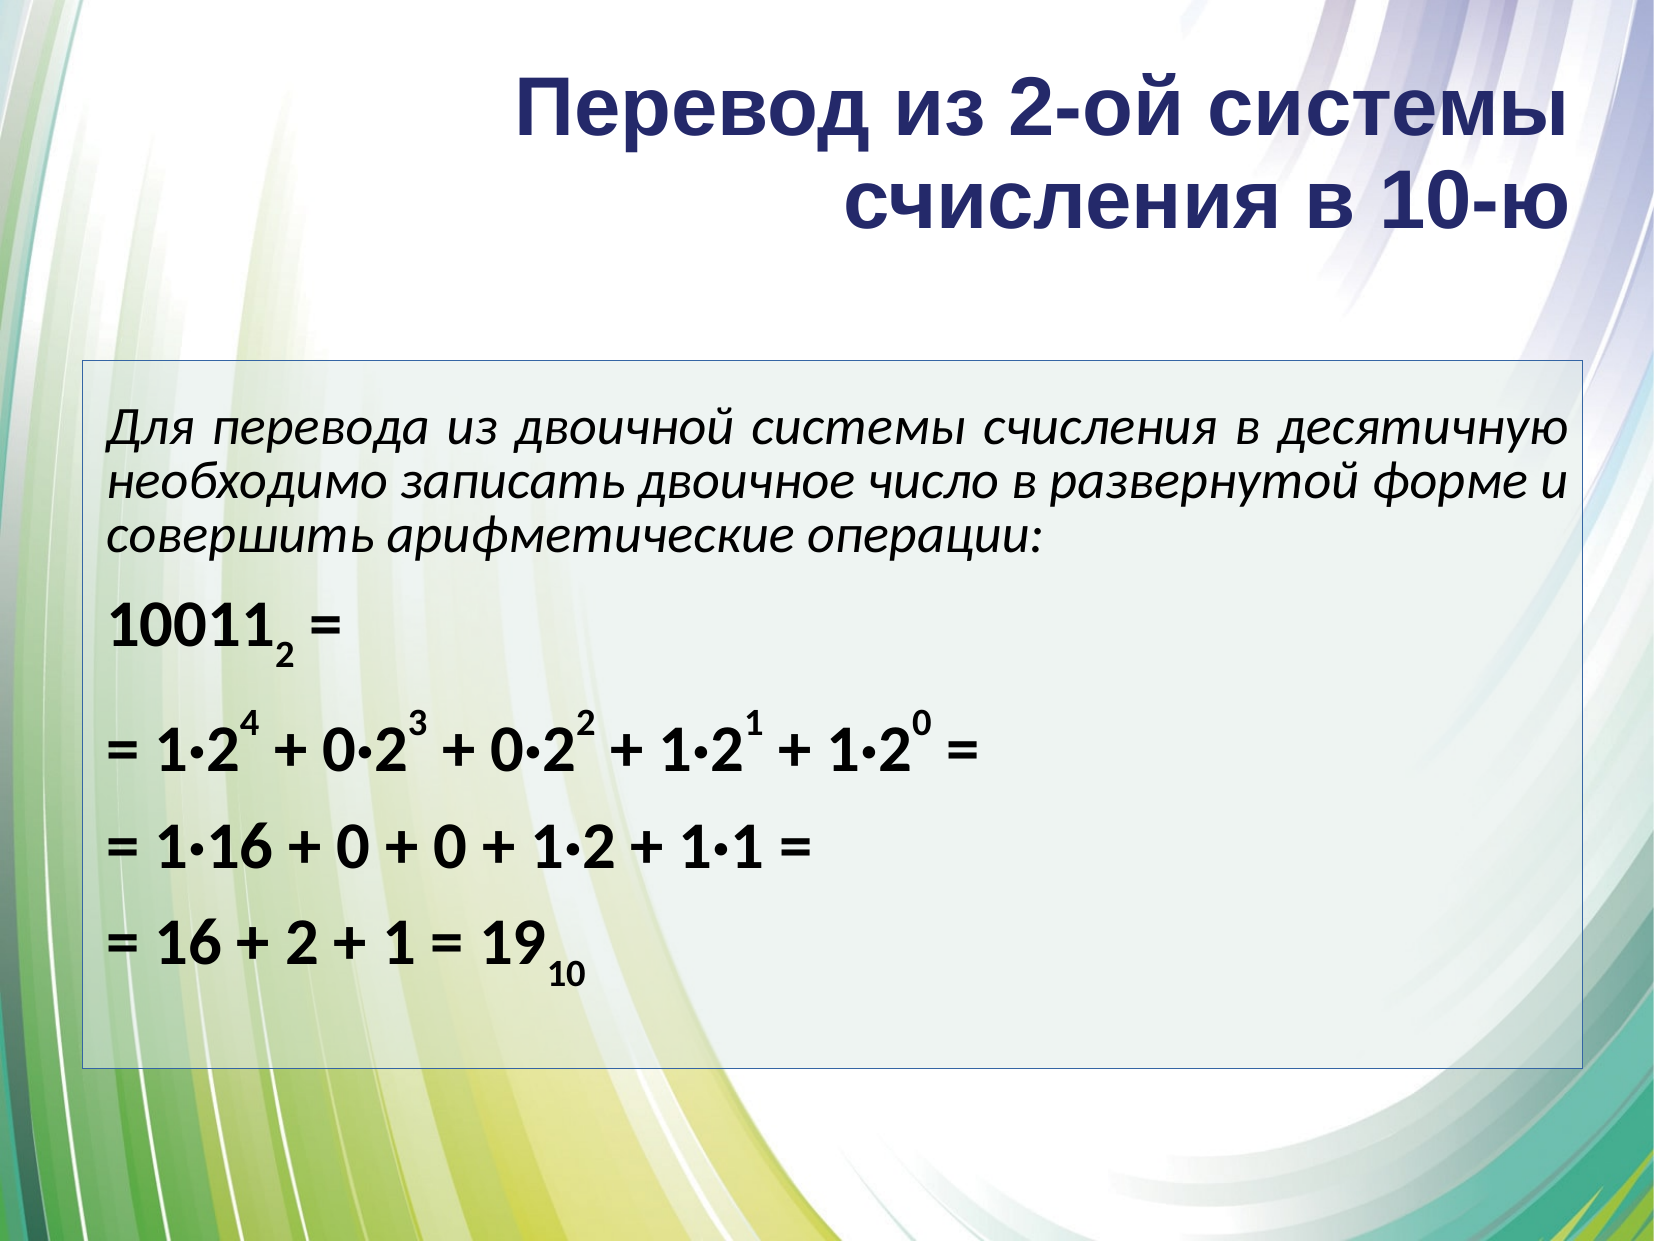

# Перевод из 2-ой системы счисления в 10-ю
Для перевода из двоичной системы счисления в десятичную необходимо записать двоичное число в развернутой форме и совершить арифметические операции:
100112 =
= 1·24 + 0·23 + 0·22 + 1·21 + 1·20 =
= 1·16 + 0 + 0 + 1·2 + 1·1 =
= 16 + 2 + 1 = 1910